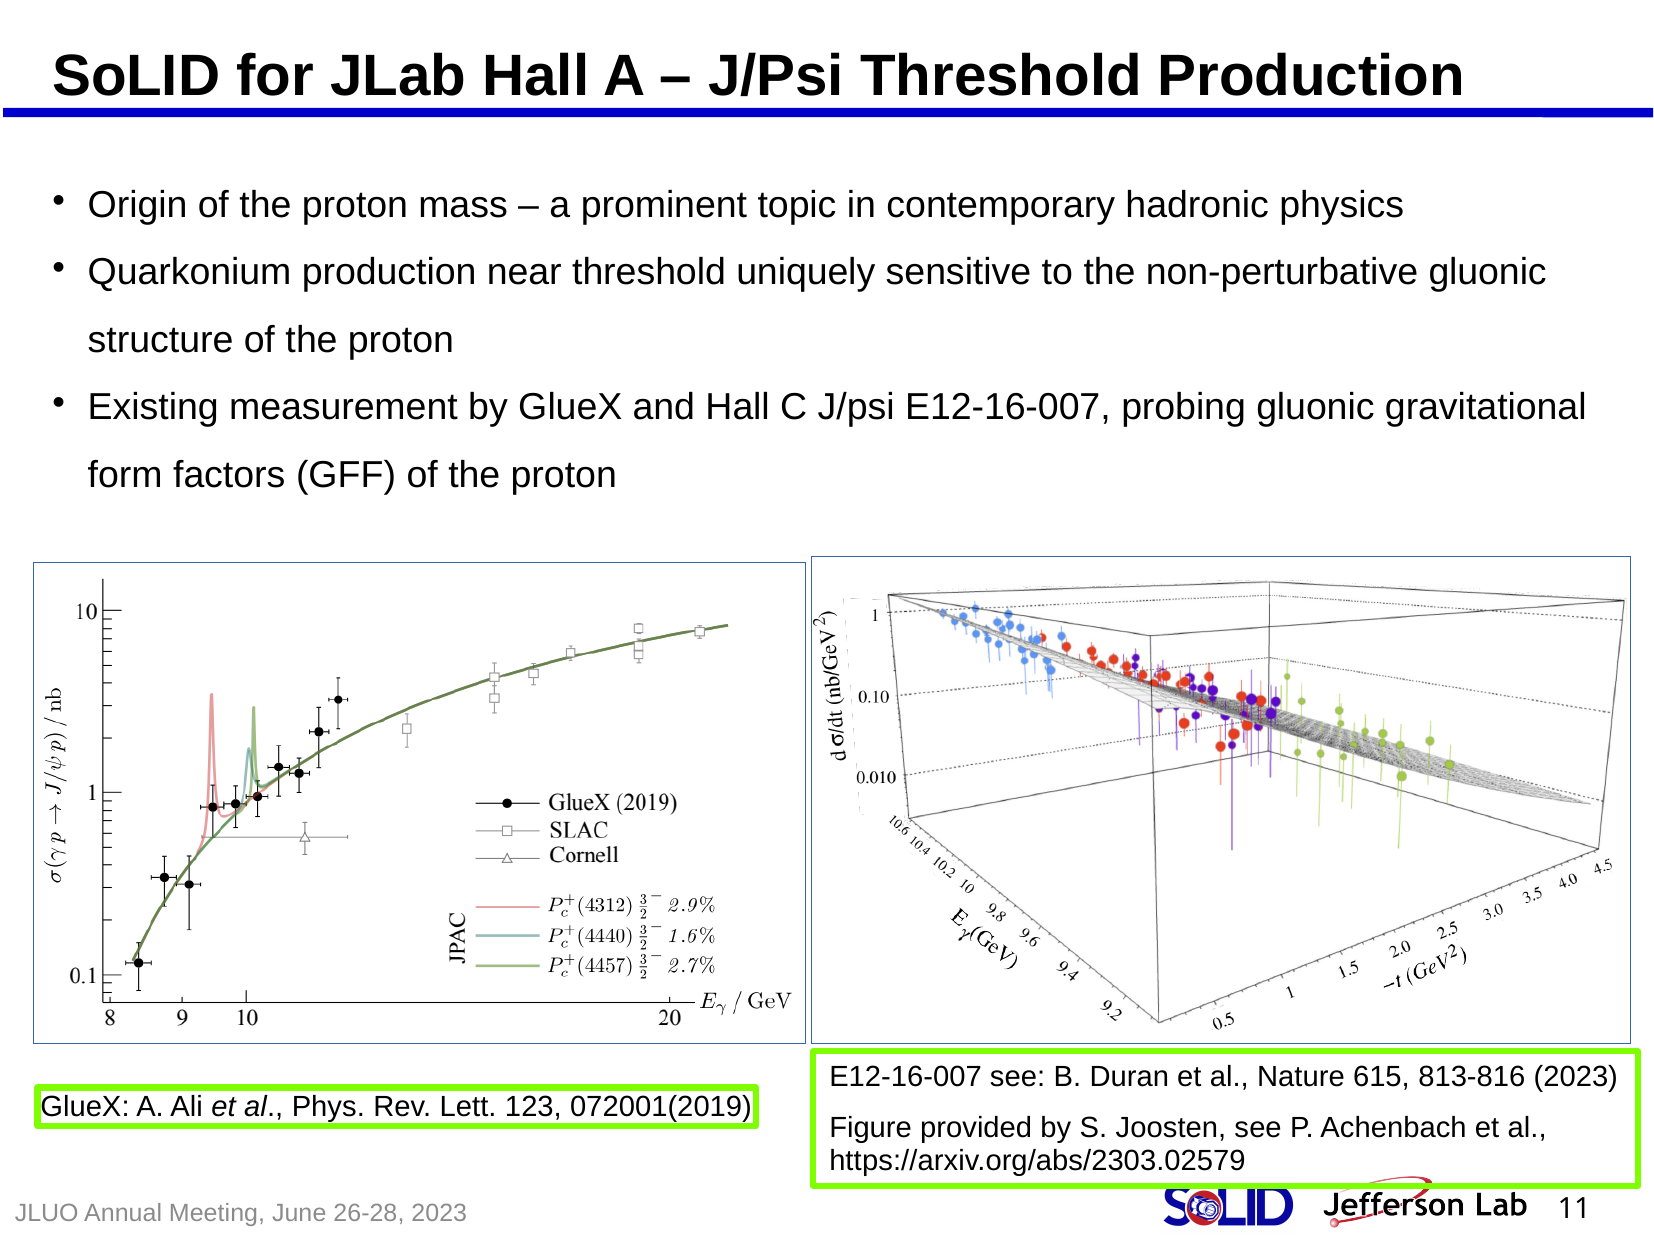

SoLID for JLab Hall A – J/Psi Threshold Production
Origin of the proton mass – a prominent topic in contemporary hadronic physics
Quarkonium production near threshold uniquely sensitive to the non-perturbative gluonic structure of the proton
Existing measurement by GlueX and Hall C J/psi E12-16-007, probing gluonic gravitational form factors (GFF) of the proton
E12-16-007 see: B. Duran et al., Nature 615, 813-816 (2023)
Figure provided by S. Joosten, see P. Achenbach et al., https://arxiv.org/abs/2303.02579
GlueX: A. Ali et al., Phys. Rev. Lett. 123, 072001(2019)